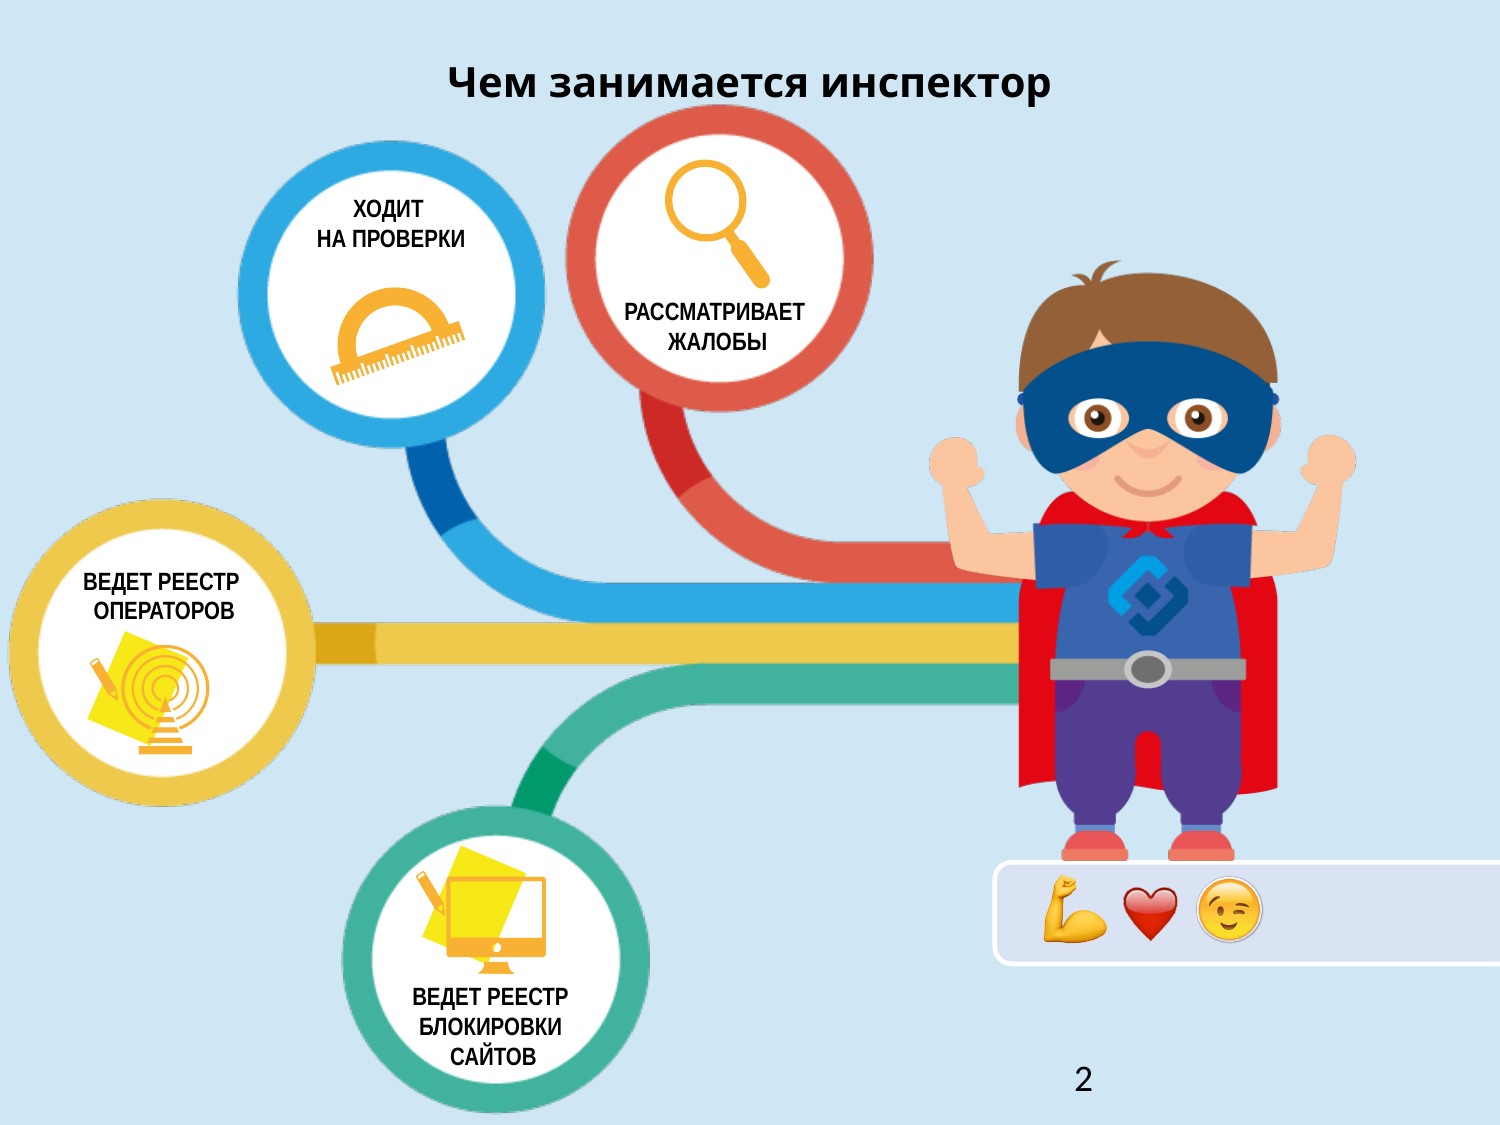

Чем занимается инспектор
ХОДИТ
НА ПРОВЕРКИ
РАССМАТРИВАЕТ
ЖАЛОБЫ
ВЕДЕТ РЕЕСТР
ОПЕРАТОРОВ
ВЕДЕТ РЕЕСТР
БЛОКИРОВКИ
САЙТОВ